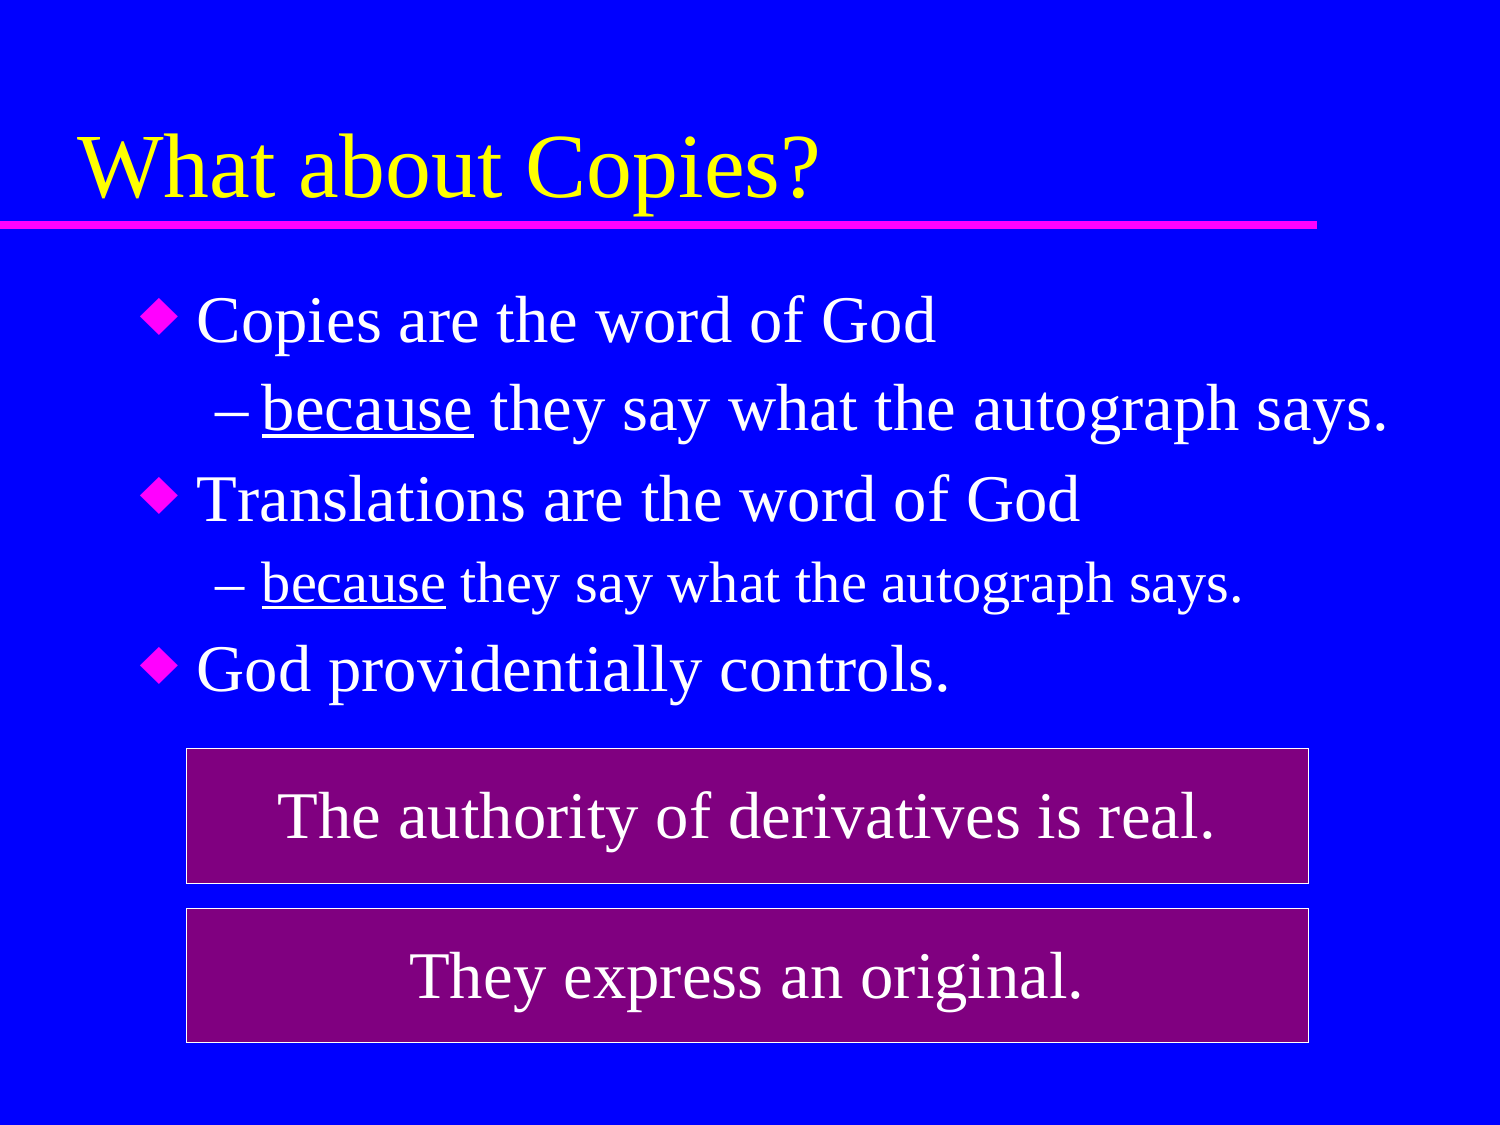

# What about Copies?
Copies are the word of God
because they say what the autograph says.
Translations are the word of God
because they say what the autograph says.
God providentially controls.
The authority of derivatives is real.
They express an original.